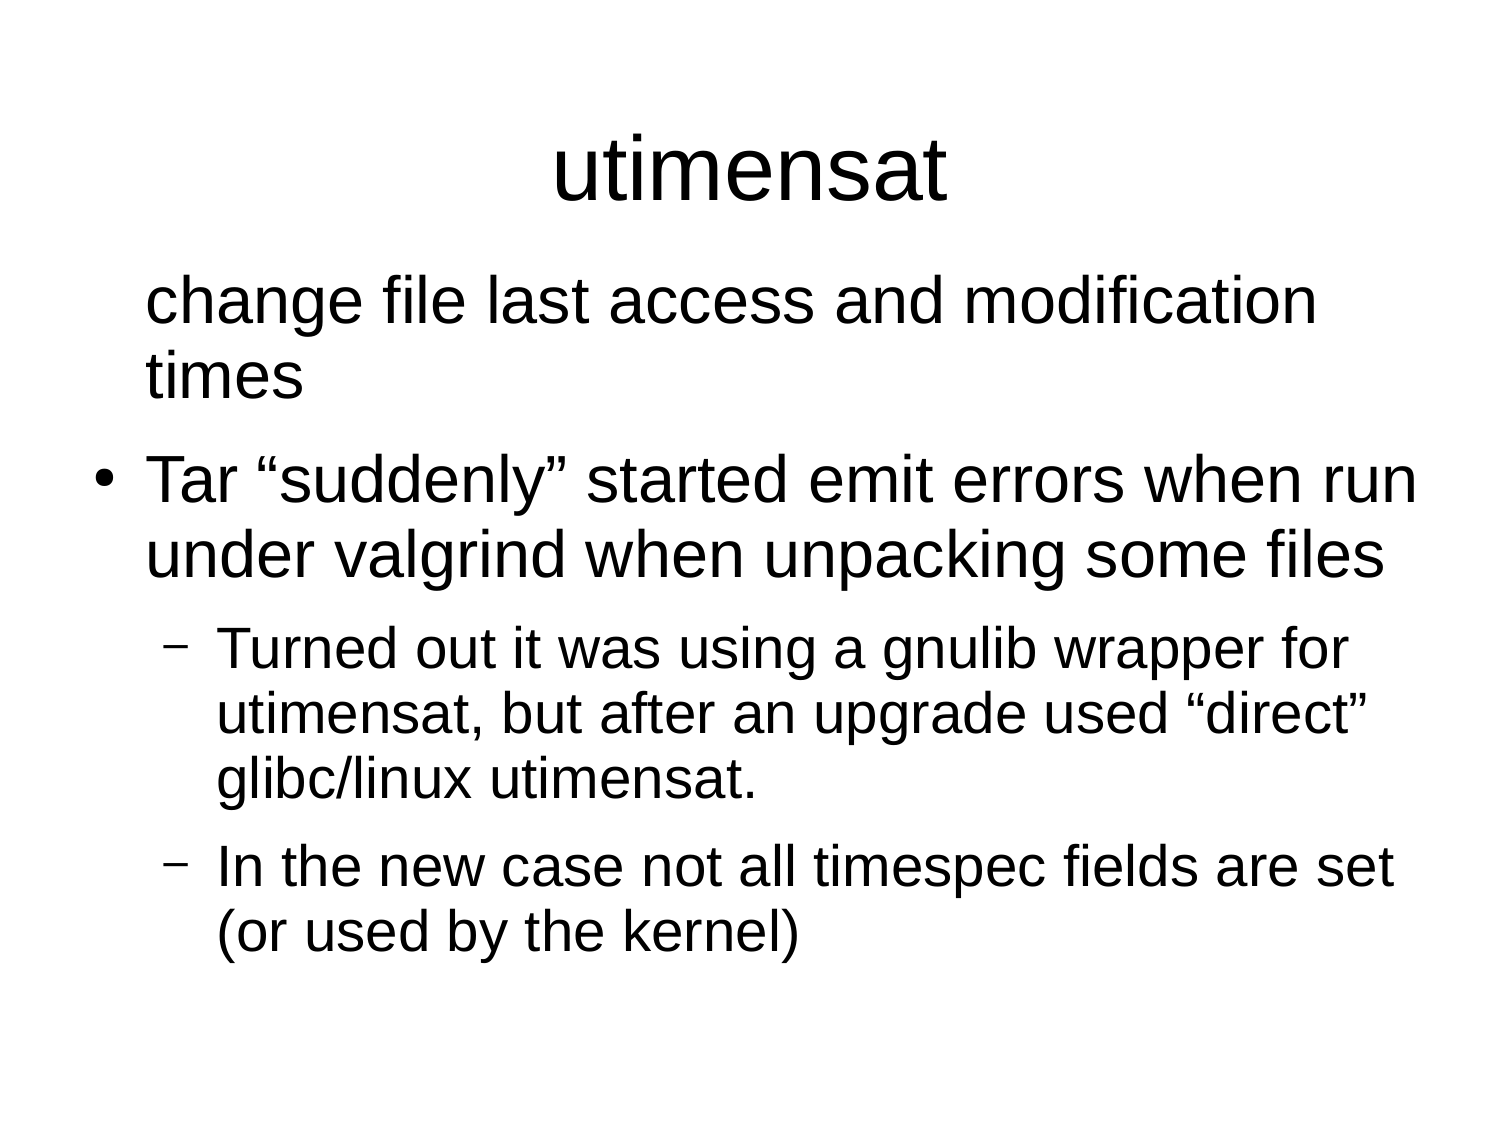

# utimensat
change file last access and modification times
Tar “suddenly” started emit errors when run under valgrind when unpacking some files
Turned out it was using a gnulib wrapper for utimensat, but after an upgrade used “direct” glibc/linux utimensat.
In the new case not all timespec fields are set (or used by the kernel)